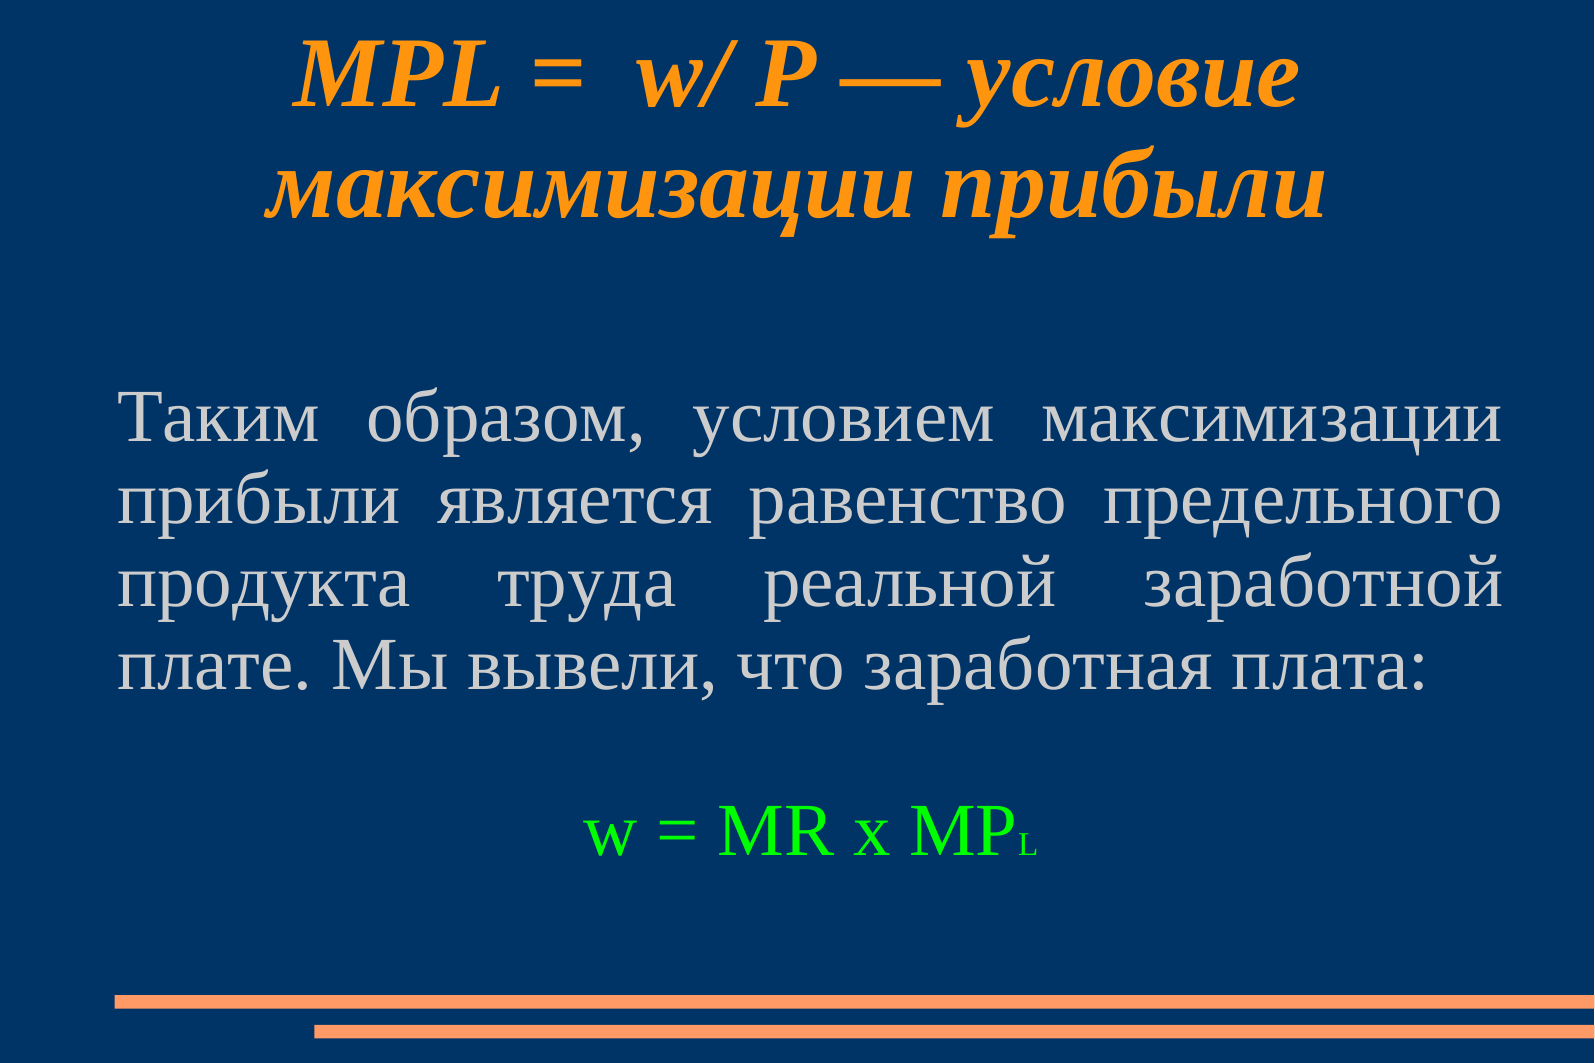

# MPL = w/ P — условие максимизации прибыли
Таким образом, условием максимизации прибыли является равенство предельного продукта труда реальной заработной плате. Мы вывели, что заработная плата:
w = MR х MPL